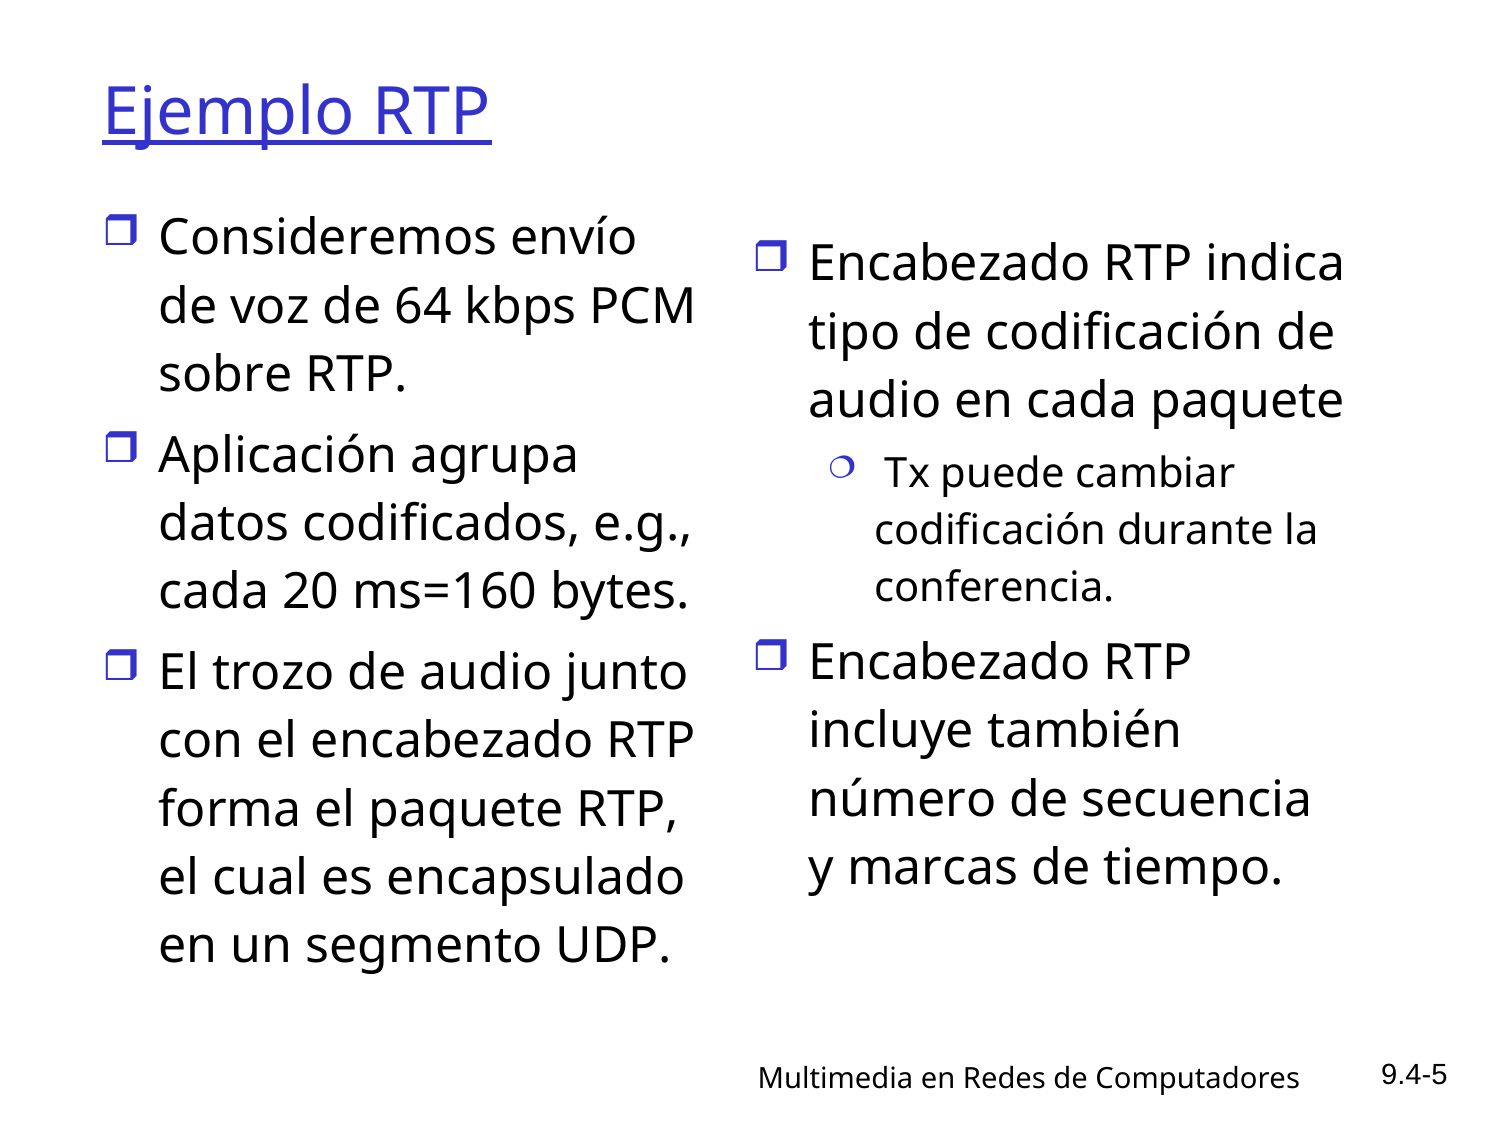

# Ejemplo RTP
Consideremos envío de voz de 64 kbps PCM sobre RTP.
Aplicación agrupa datos codificados, e.g., cada 20 ms=160 bytes.
El trozo de audio junto con el encabezado RTP forma el paquete RTP, el cual es encapsulado en un segmento UDP.
Encabezado RTP indica tipo de codificación de audio en cada paquete
 Tx puede cambiar codificación durante la conferencia.
Encabezado RTP incluye también número de secuencia y marcas de tiempo.
5